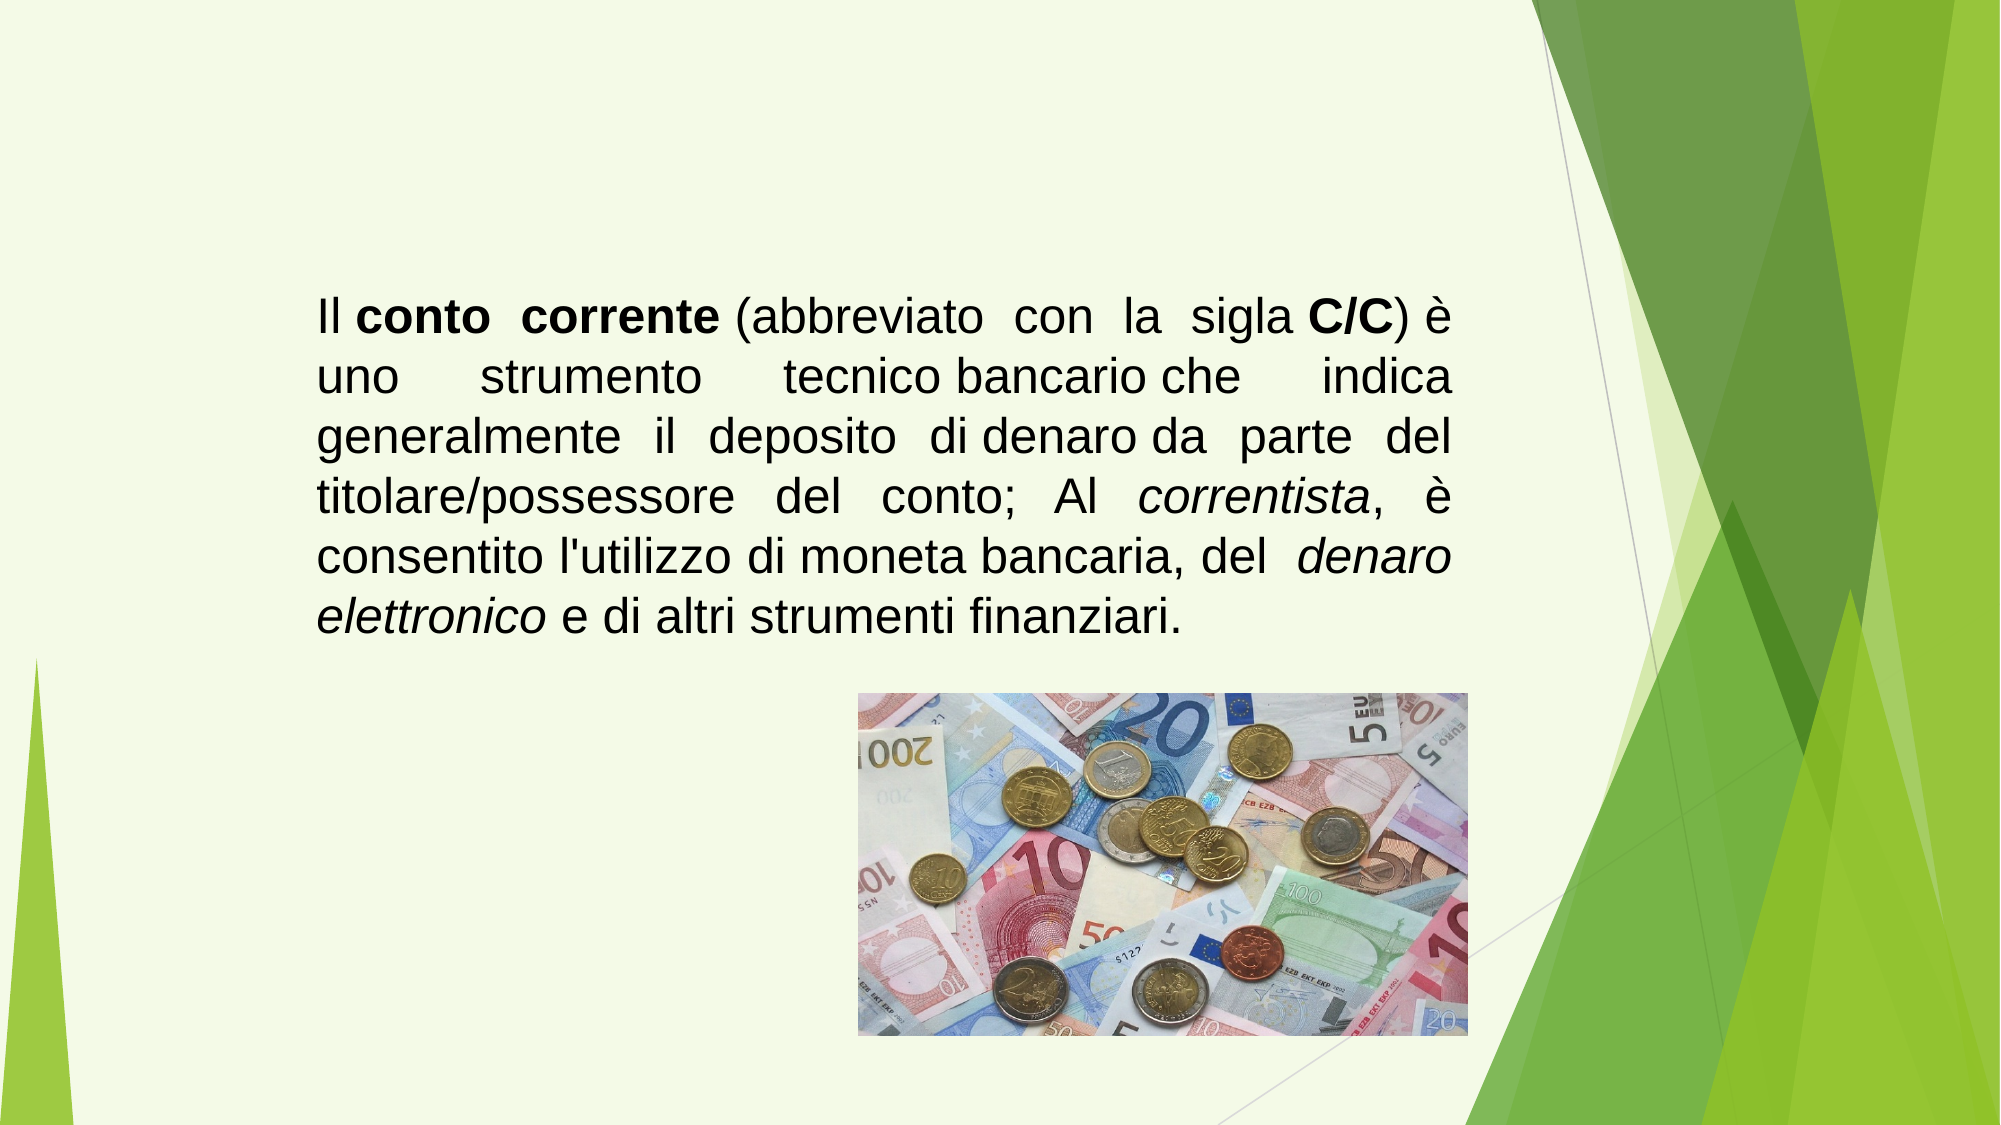

Il conto corrente (abbreviato con la sigla C/C) è uno strumento tecnico bancario che indica generalmente il deposito di denaro da parte del titolare/possessore del conto; Al correntista, è consentito l'utilizzo di moneta bancaria, del  denaro elettronico e di altri strumenti finanziari.